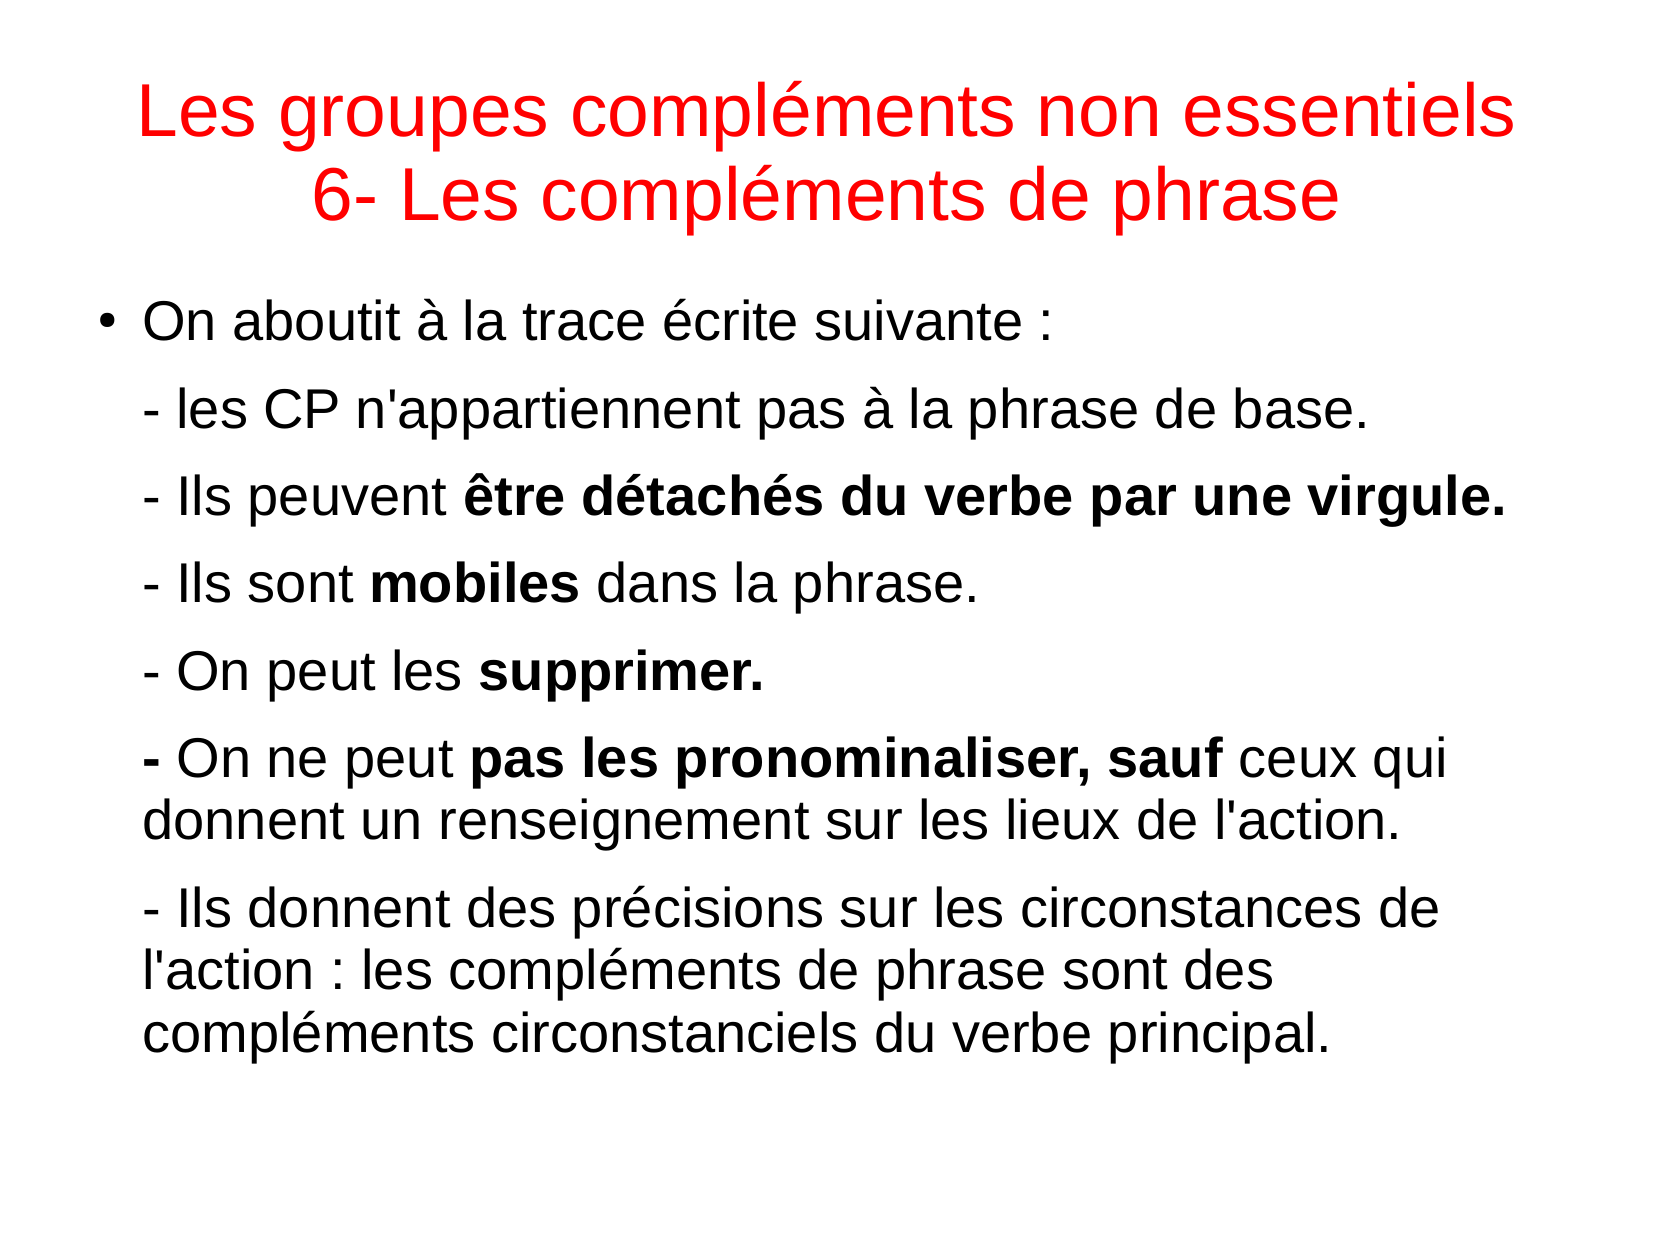

# Les groupes compléments non essentiels 6- Les compléments de phrase
On aboutit à la trace écrite suivante :
- les CP n'appartiennent pas à la phrase de base.
- Ils peuvent être détachés du verbe par une virgule.
- Ils sont mobiles dans la phrase.
- On peut les supprimer.
- On ne peut pas les pronominaliser, sauf ceux qui donnent un renseignement sur les lieux de l'action.
- Ils donnent des précisions sur les circonstances de l'action : les compléments de phrase sont des compléments circonstanciels du verbe principal.